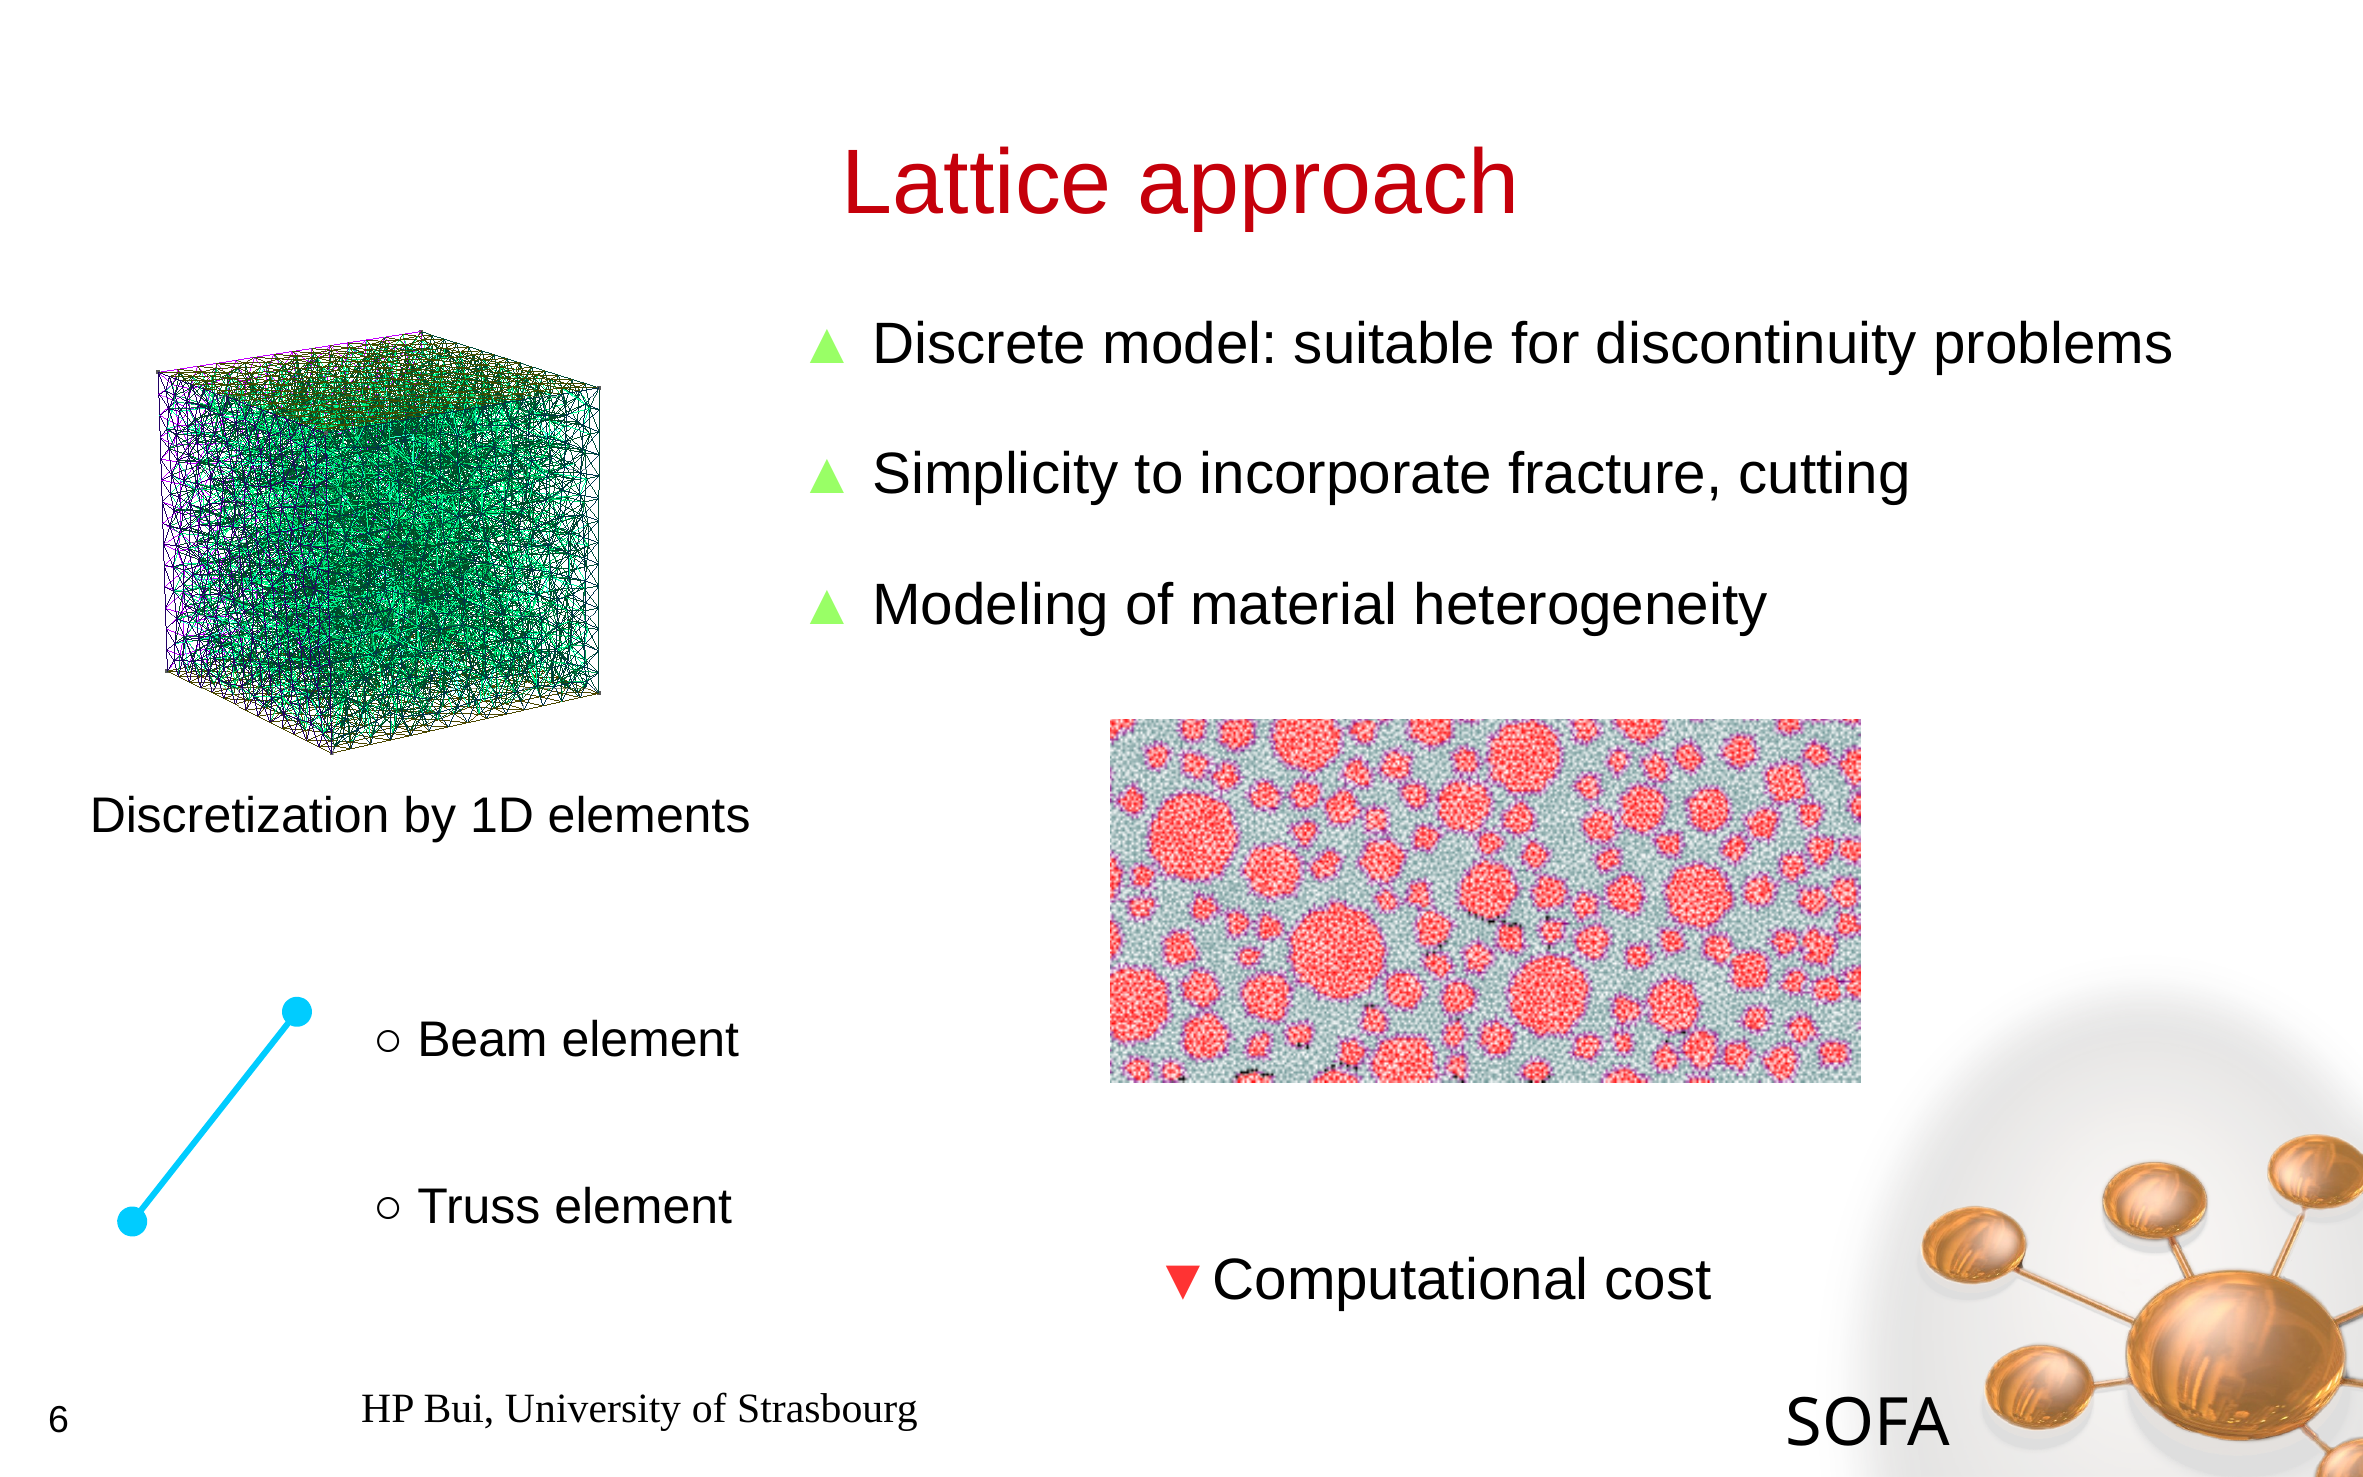

# Lattice approach
▲ Discrete model: suitable for discontinuity problems
▲ Simplicity to incorporate fracture, cutting
▲ Modeling of material heterogeneity
Discretization by 1D elements
○ Beam element
○ Truss element
▼Computational cost
HP Bui, University of Strasbourg